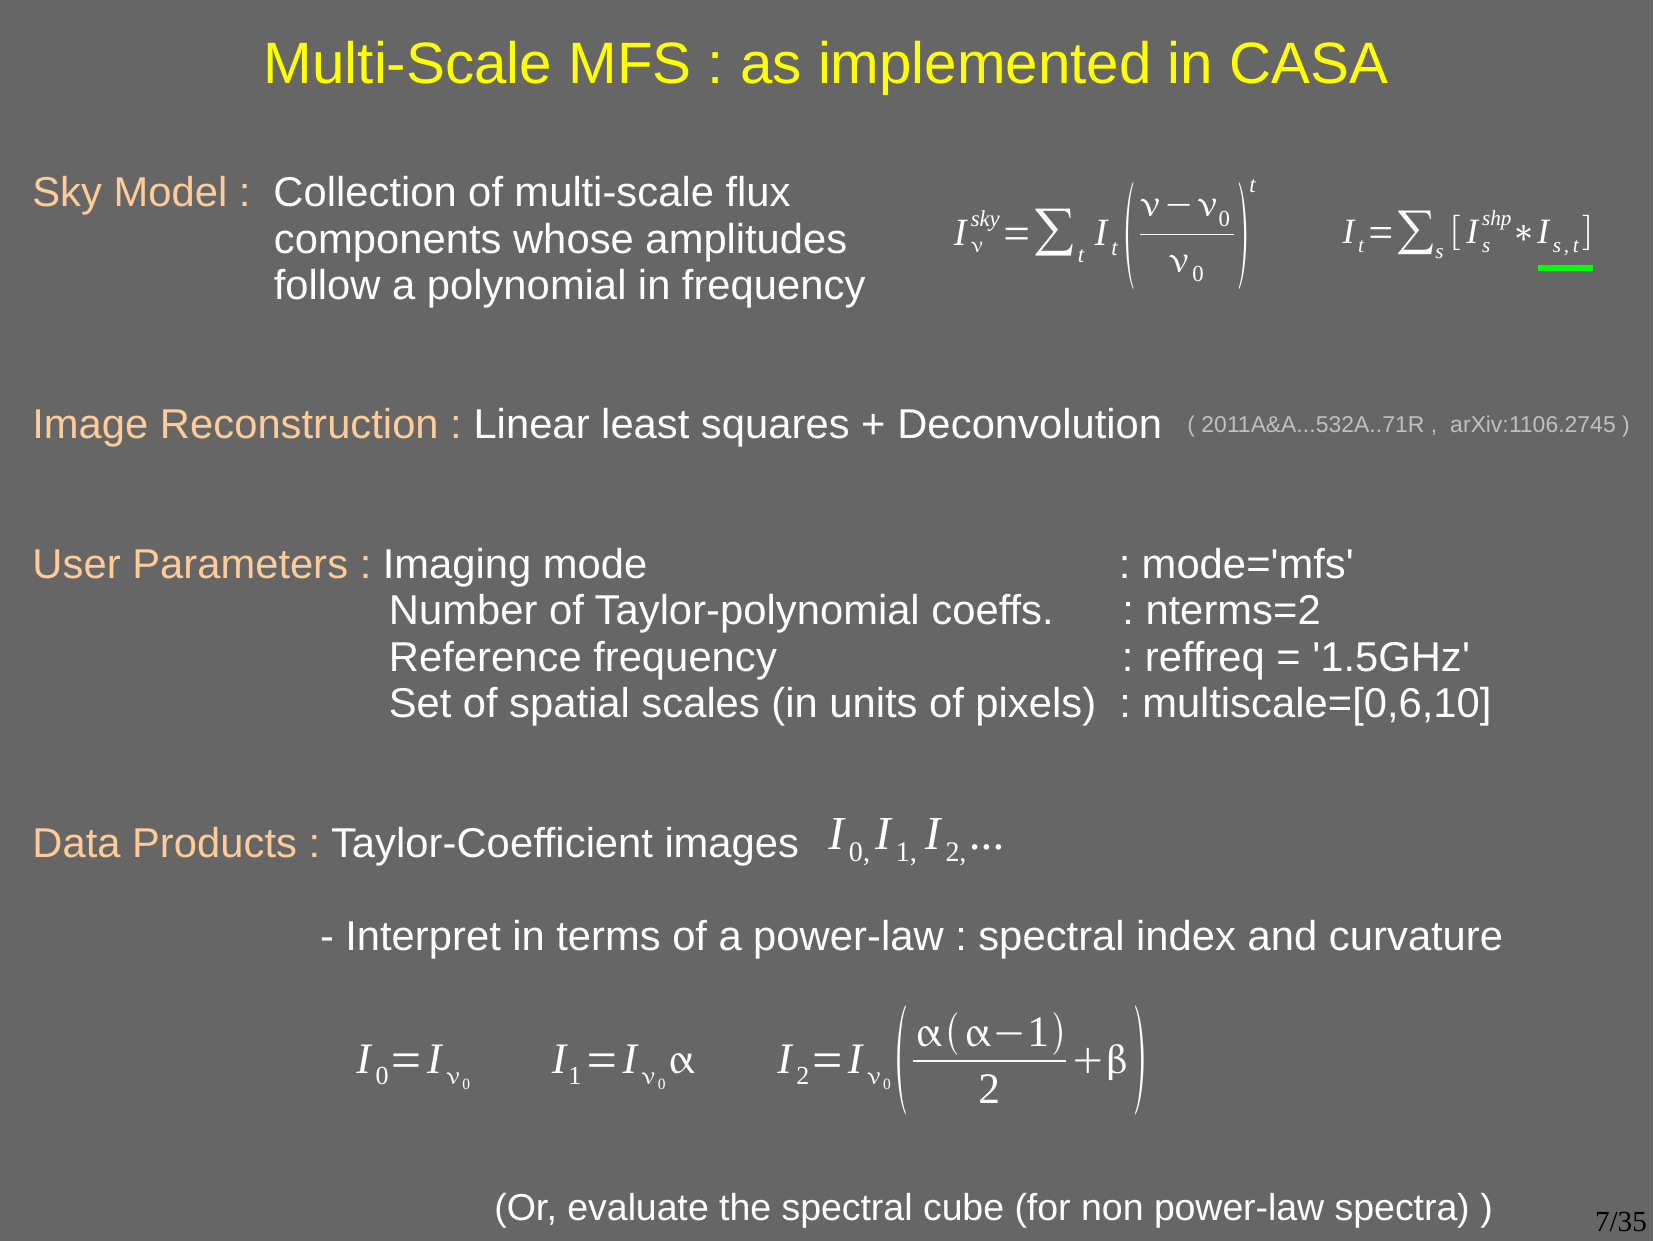

# Multi-Scale MFS : as implemented in CASA
Sky Model : Collection of multi-scale flux
 components whose amplitudes
 follow a polynomial in frequency
Image Reconstruction : Linear least squares + Deconvolution
User Parameters : Imaging mode : mode='mfs'
 Number of Taylor-polynomial coeffs. : nterms=2
 Reference frequency : reffreq = '1.5GHz'
 Set of spatial scales (in units of pixels) : multiscale=[0,6,10]
Data Products : Taylor-Coefficient images
 - Interpret in terms of a power-law : spectral index and curvature
 (Or, evaluate the spectral cube (for non power-law spectra) )
( 2011A&A...532A..71R , arXiv:1106.2745 )
7